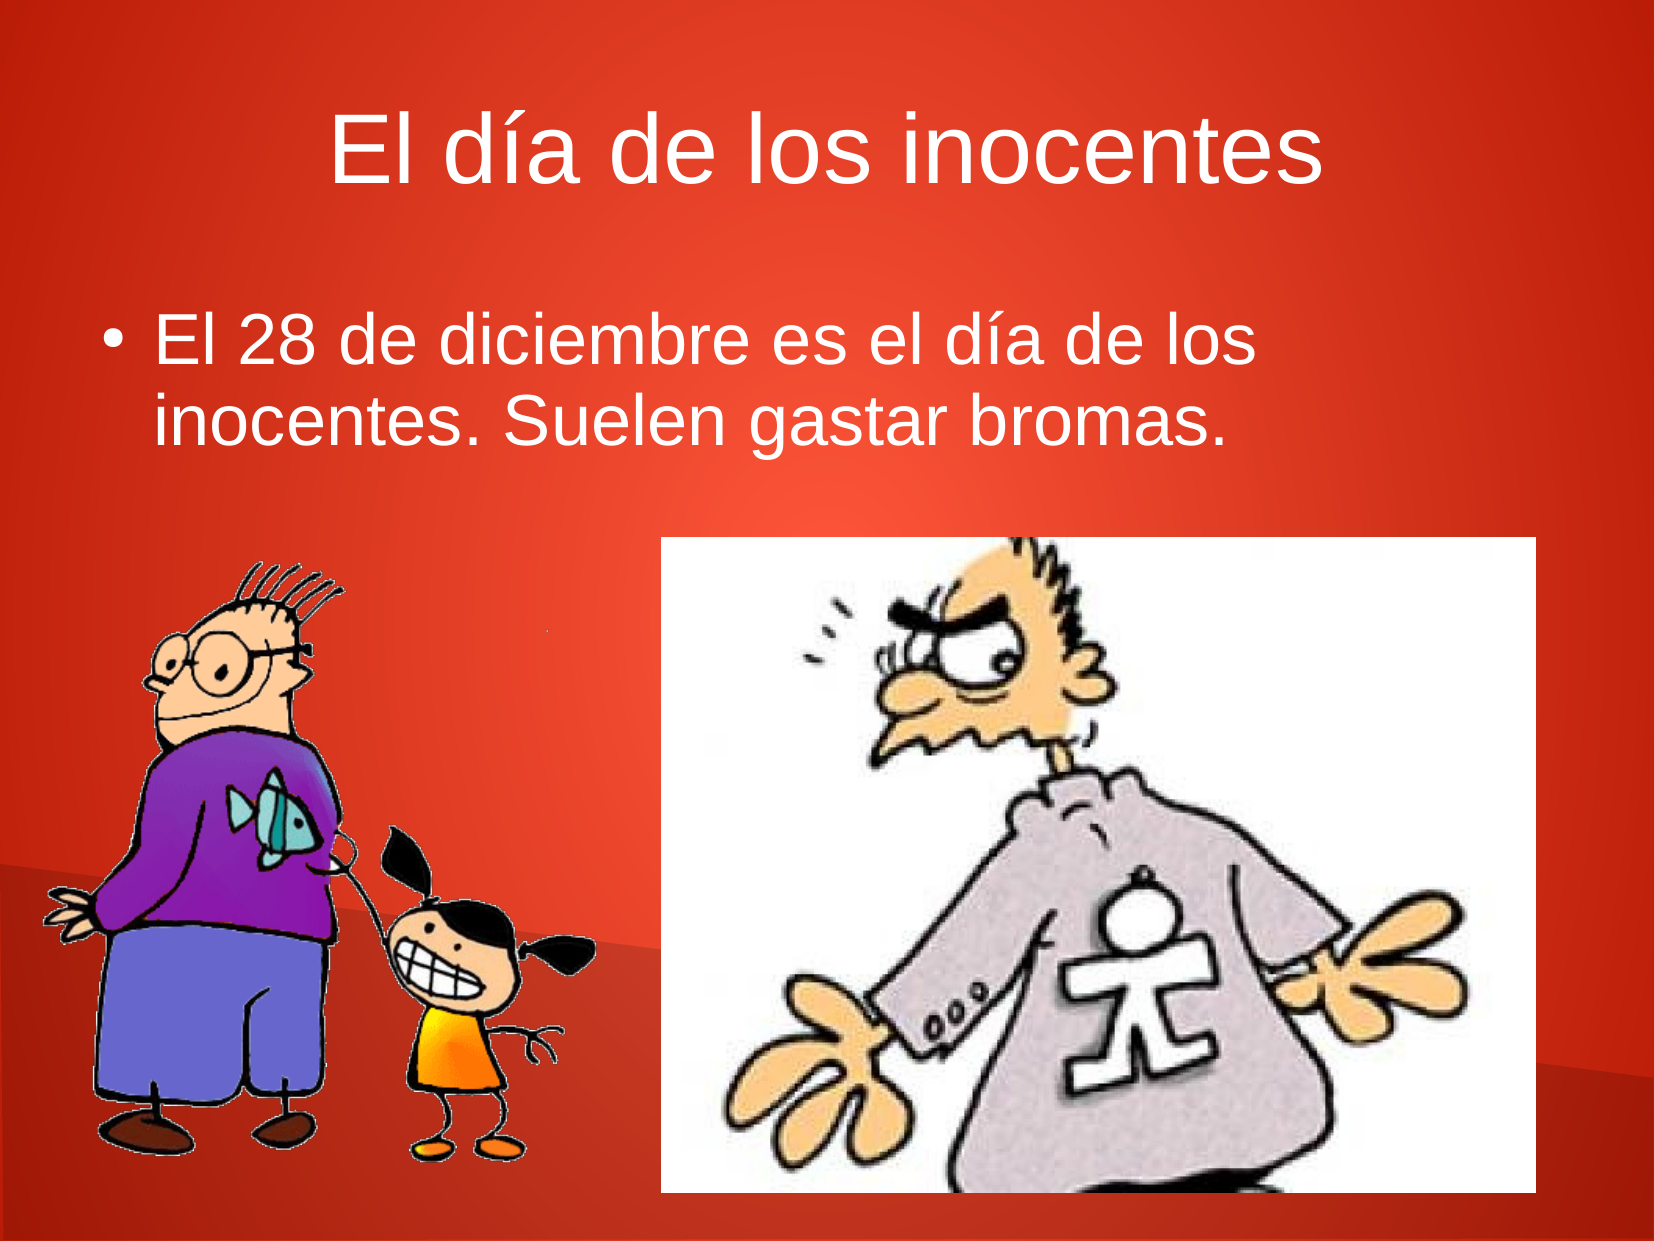

# El día de los inocentes
El 28 de diciembre es el día de los inocentes. Suelen gastar bromas.